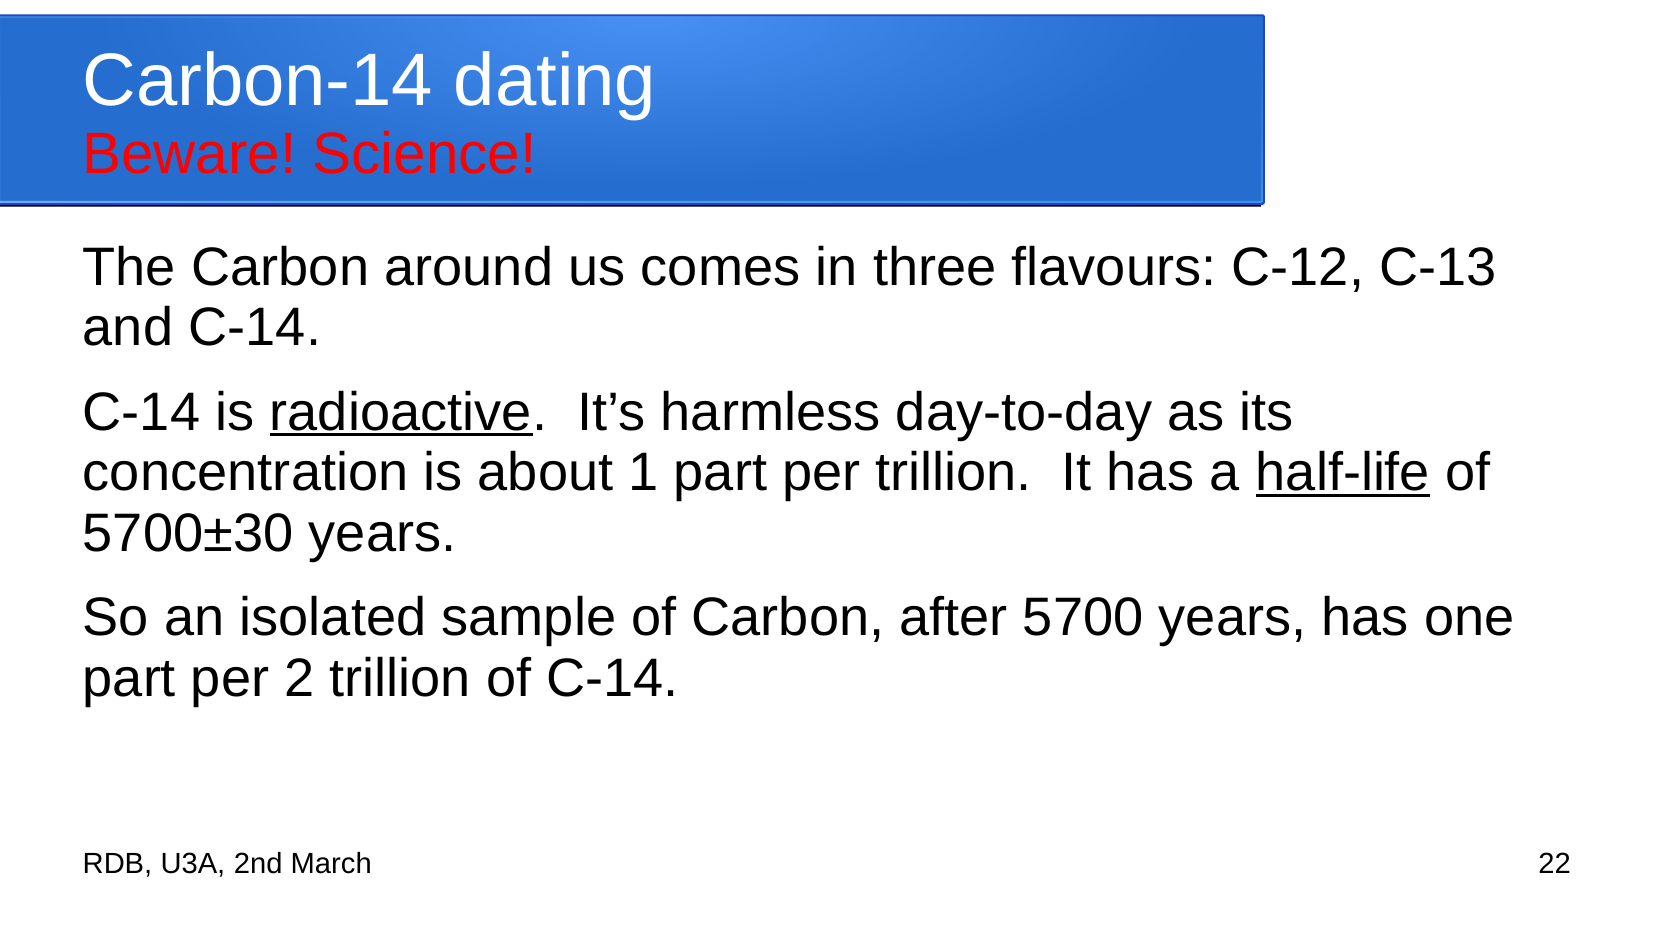

# Carbon-14 dating Beware! Science!
The Carbon around us comes in three flavours: C-12, C-13 and C-14.
C-14 is radioactive. It’s harmless day-to-day as its concentration is about 1 part per trillion. It has a half-life of 5700±30 years.
So an isolated sample of Carbon, after 5700 years, has one part per 2 trillion of C-14.
RDB, U3A, 2nd March
22